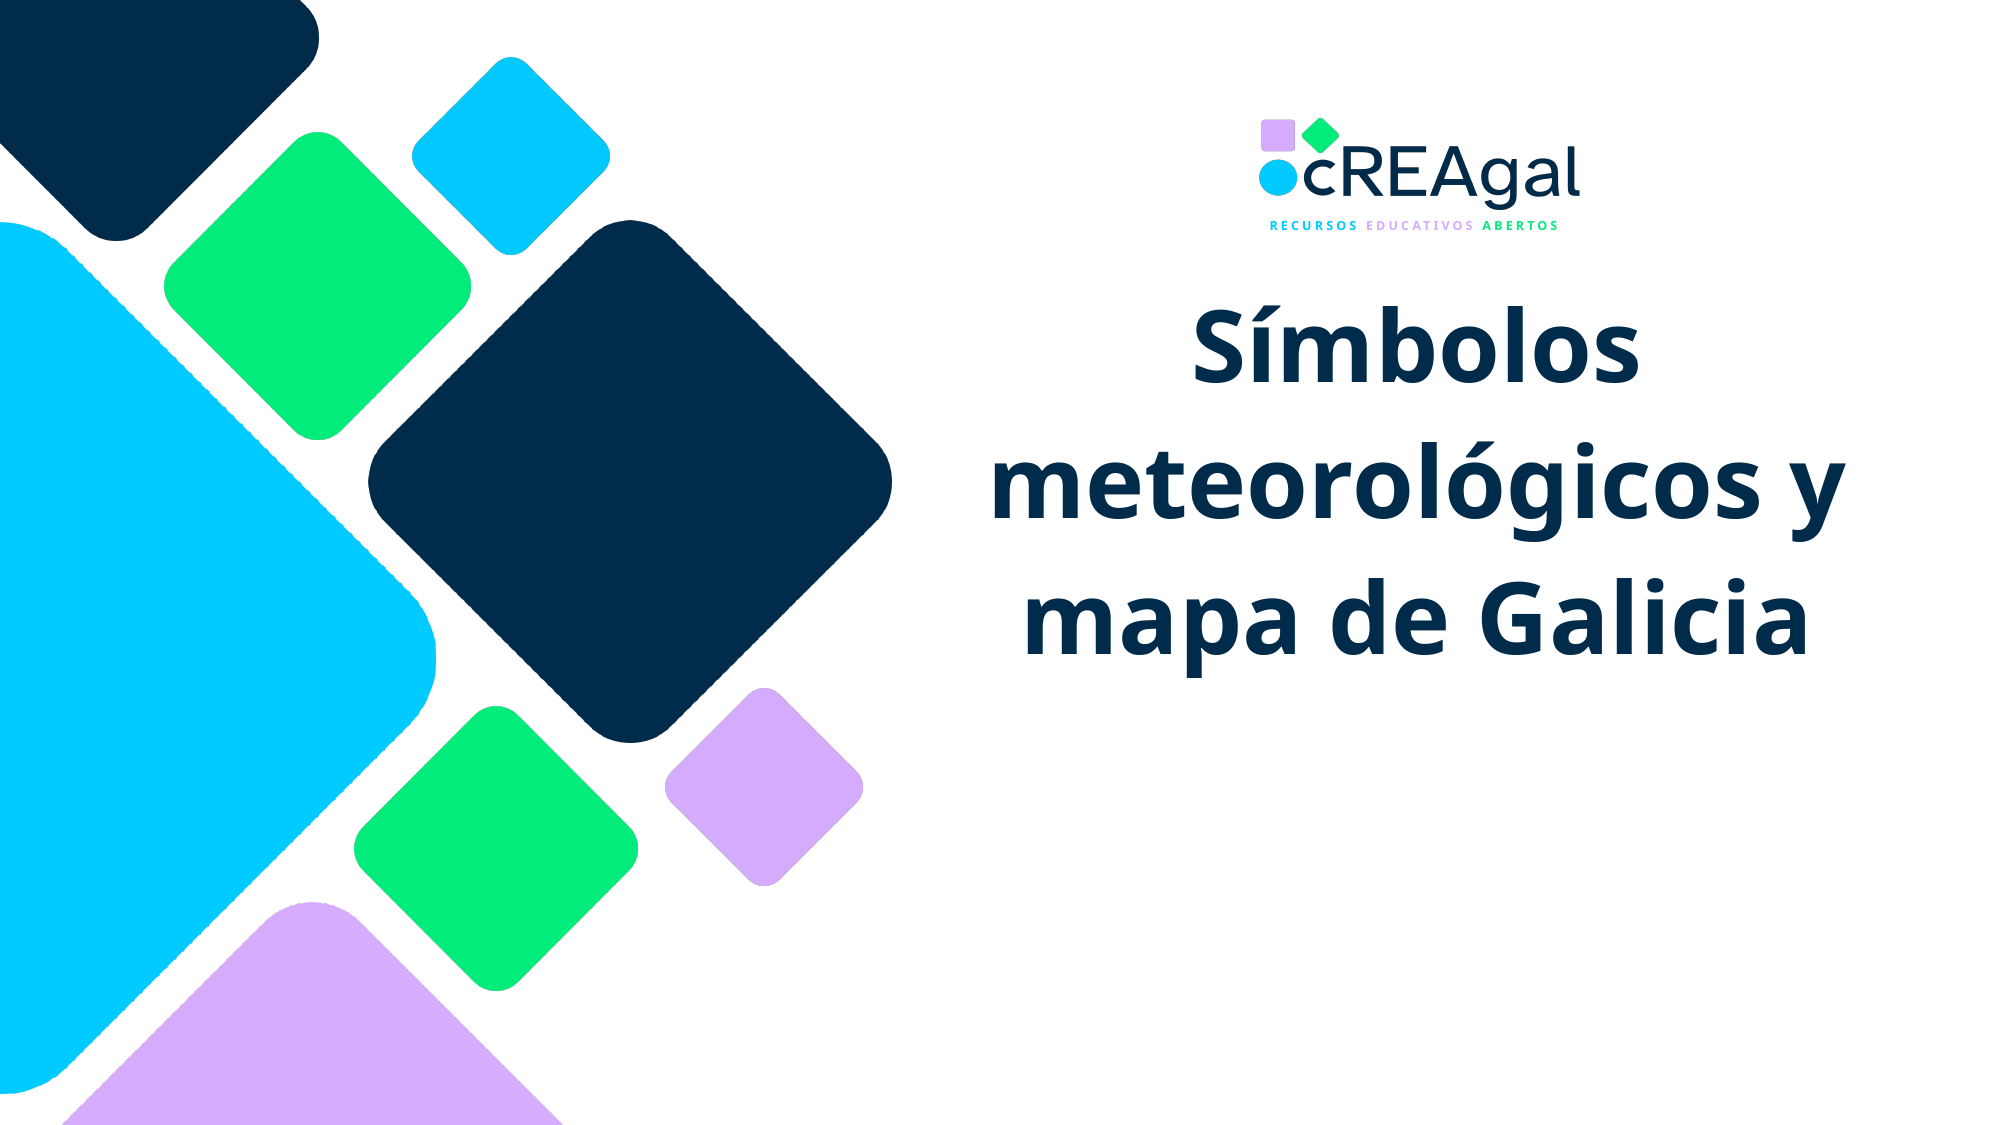

# Símbolos meteorológicos y mapa de Galicia